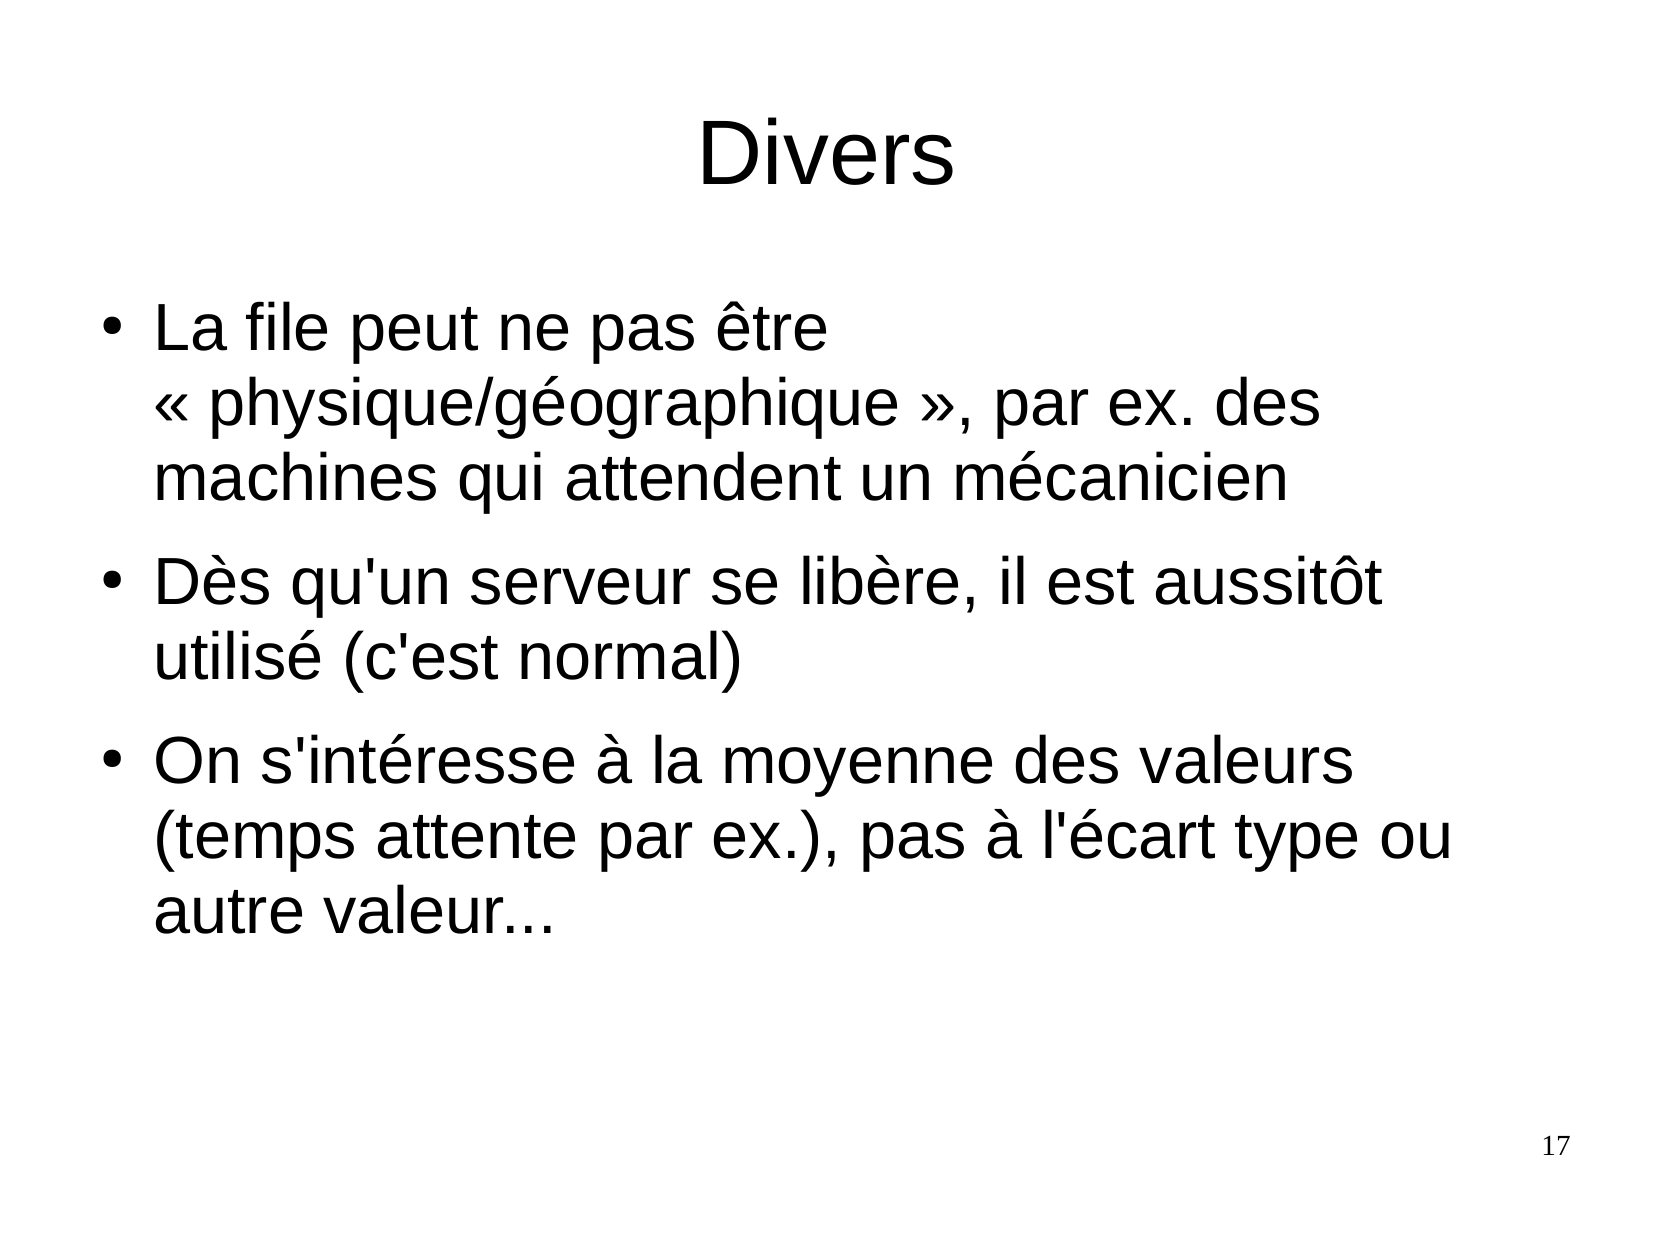

# Divers
La file peut ne pas être « physique/géographique », par ex. des machines qui attendent un mécanicien
Dès qu'un serveur se libère, il est aussitôt utilisé (c'est normal)
On s'intéresse à la moyenne des valeurs (temps attente par ex.), pas à l'écart type ou autre valeur...
17